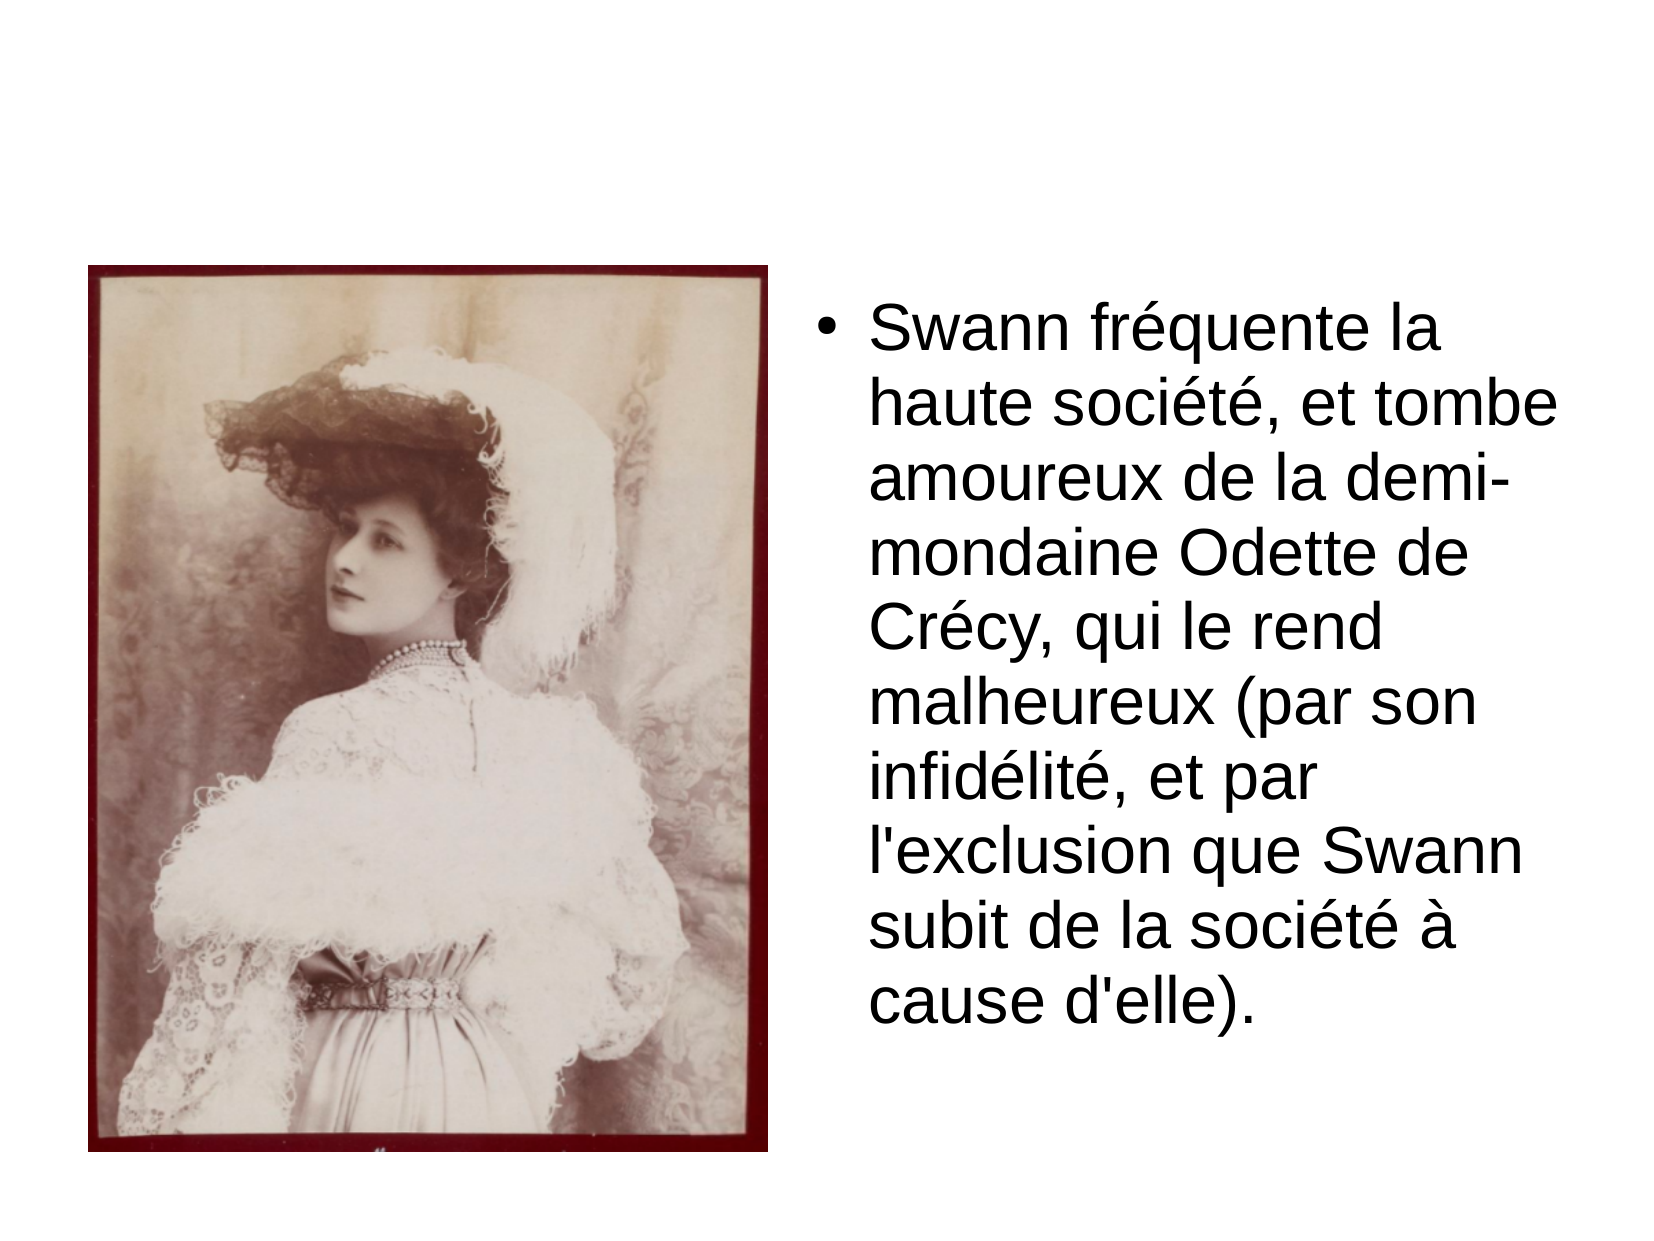

#
Swann fréquente la haute société, et tombe amoureux de la demi-mondaine Odette de Crécy, qui le rend malheureux (par son infidélité, et par l'exclusion que Swann subit de la société à cause d'elle).